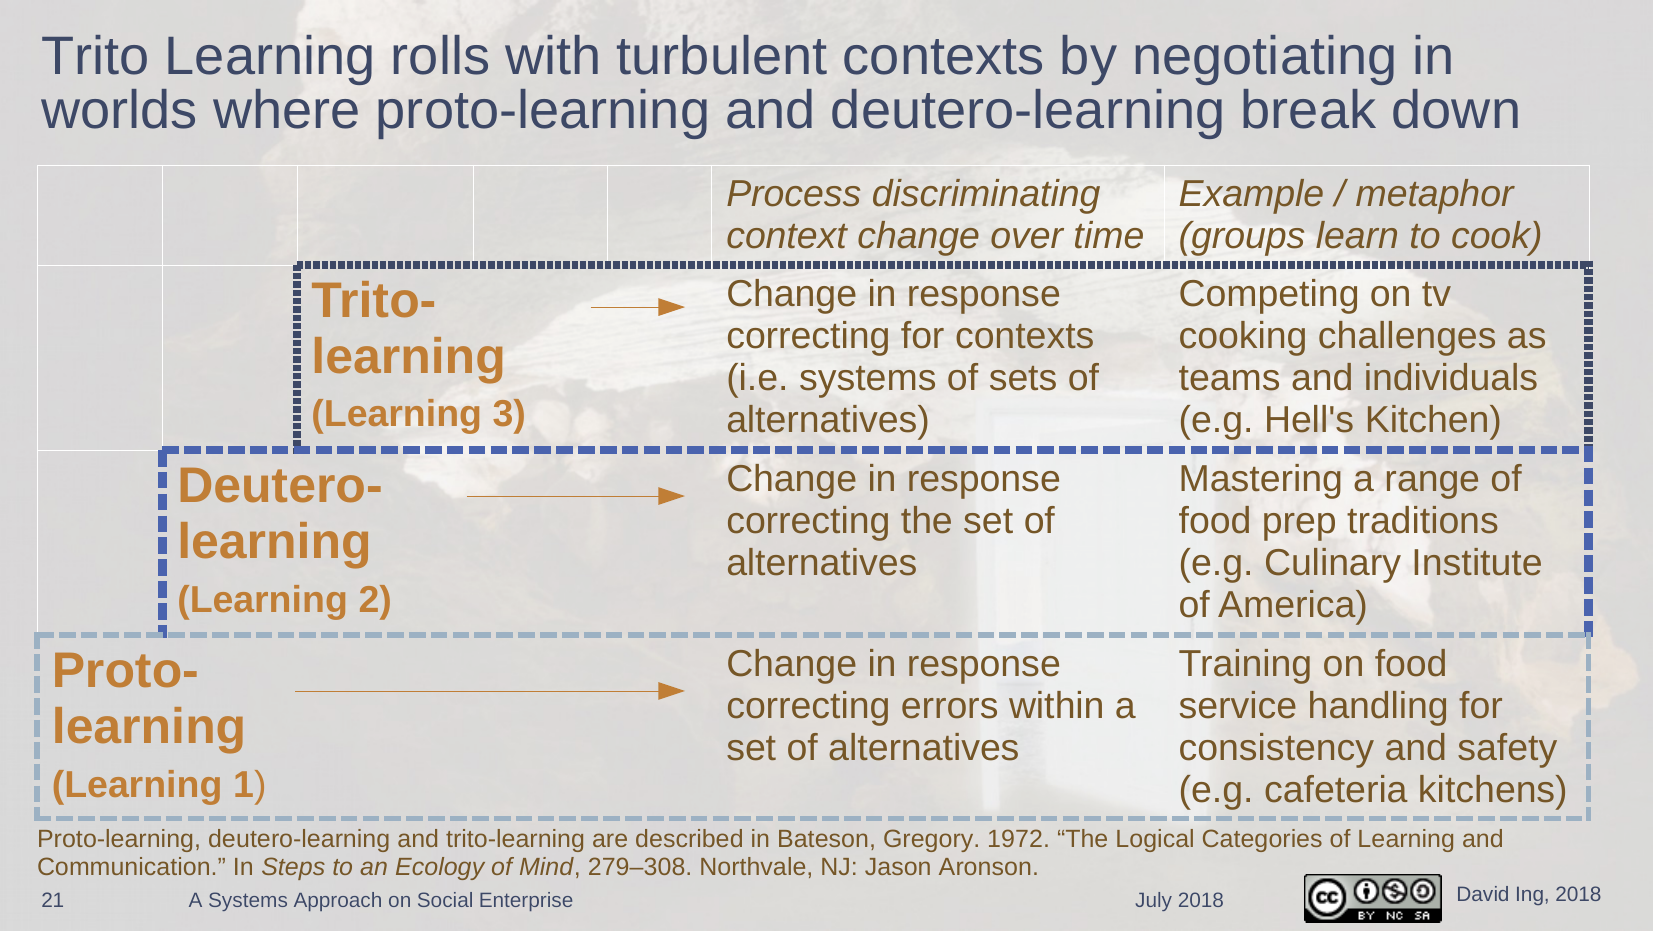

# Trito Learning rolls with turbulent contexts by negotiating in worlds where proto-learning and deutero-learning break down
| | | | | | Process discriminating context change over time | Example / metaphor (groups learn to cook) |
| --- | --- | --- | --- | --- | --- | --- |
| | | Trito-learning (Learning 3) | | | Change in response correcting for contexts (i.e. systems of sets of alternatives) | Competing on tv cooking challenges as teams and individuals (e.g. Hell's Kitchen) |
| | Deutero-learning (Learning 2) | | | | Change in response correcting the set of alternatives | Mastering a range of food prep traditions (e.g. Culinary Institute of America) |
| Proto-learning (Learning 1) | | | | | Change in response correcting errors within a set of alternatives | Training on food service handling for consistency and safety (e.g. cafeteria kitchens) |
Proto-learning, deutero-learning and trito-learning are described in Bateson, Gregory. 1972. “The Logical Categories of Learning and Communication.” In Steps to an Ecology of Mind, 279–308. Northvale, NJ: Jason Aronson.
A Systems Approach on Social Enterprise
July 2018